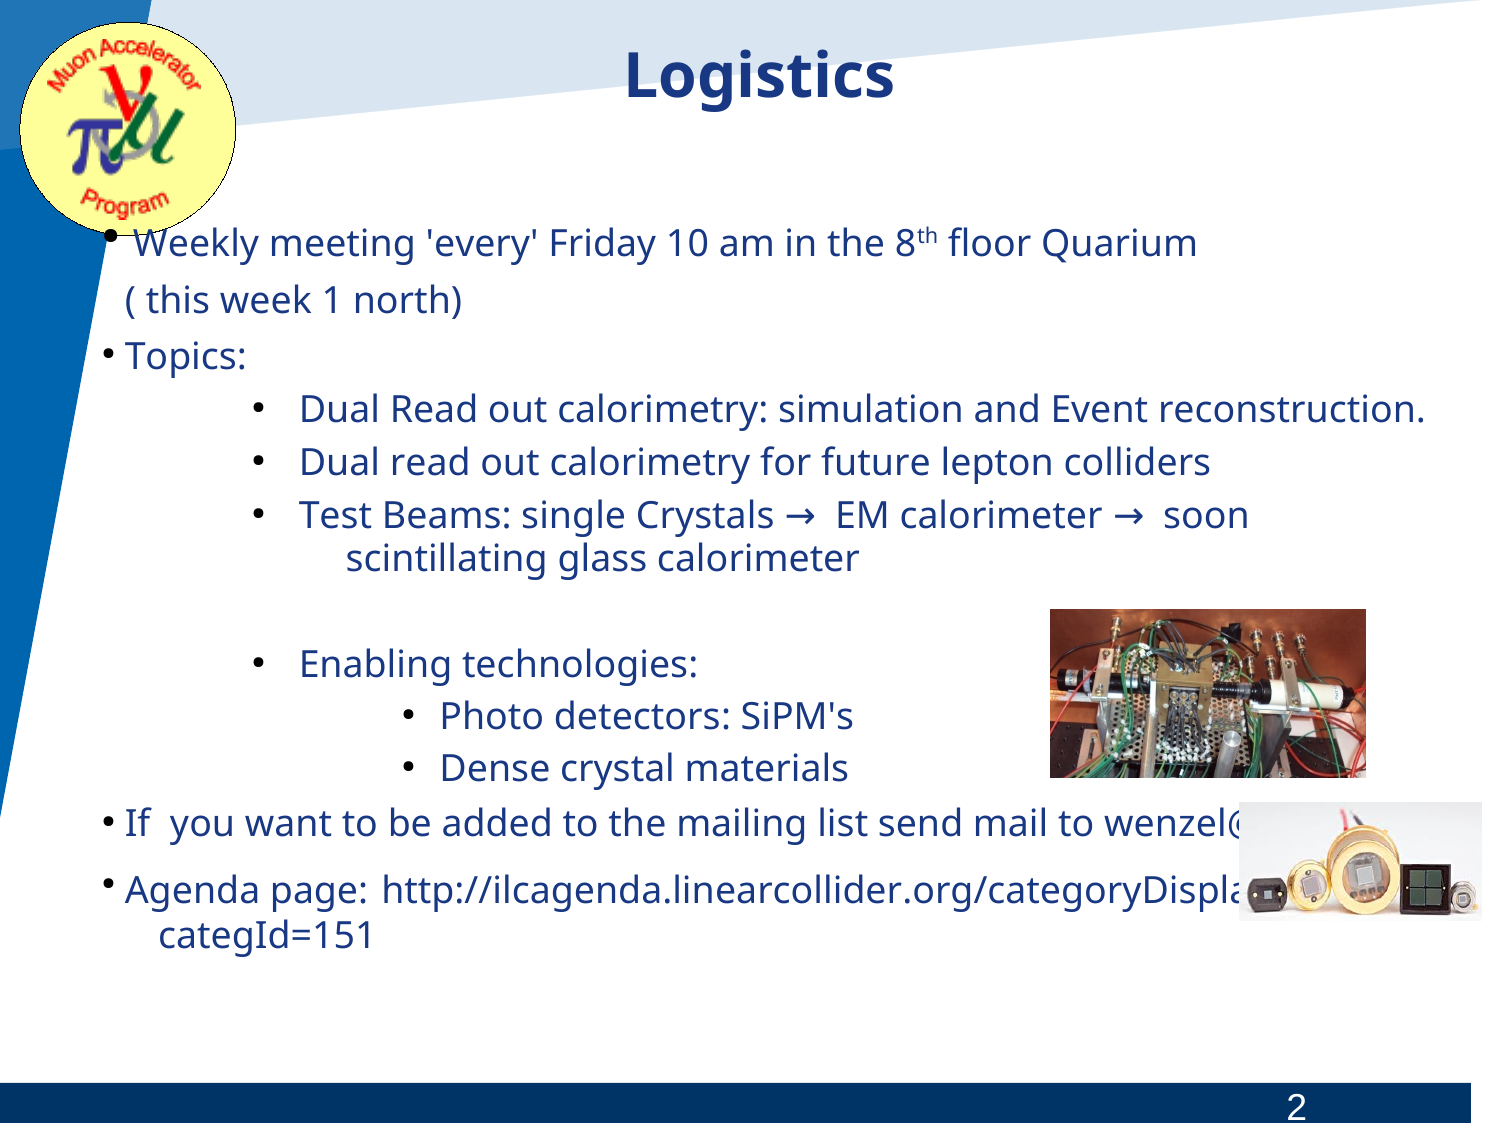

# Logistics
 Weekly meeting 'every' Friday 10 am in the 8th floor Quarium
 ( this week 1 north)
 Topics:
Dual Read out calorimetry: simulation and Event reconstruction.
Dual read out calorimetry for future lepton colliders
Test Beams: single Crystals → EM calorimeter → soon scintillating glass calorimeter
Enabling technologies:
Photo detectors: SiPM's
Dense crystal materials
 If you want to be added to the mailing list send mail to wenzel@fnal.gov
 Agenda page: http://ilcagenda.linearcollider.org/categoryDisplay.py?categId=151